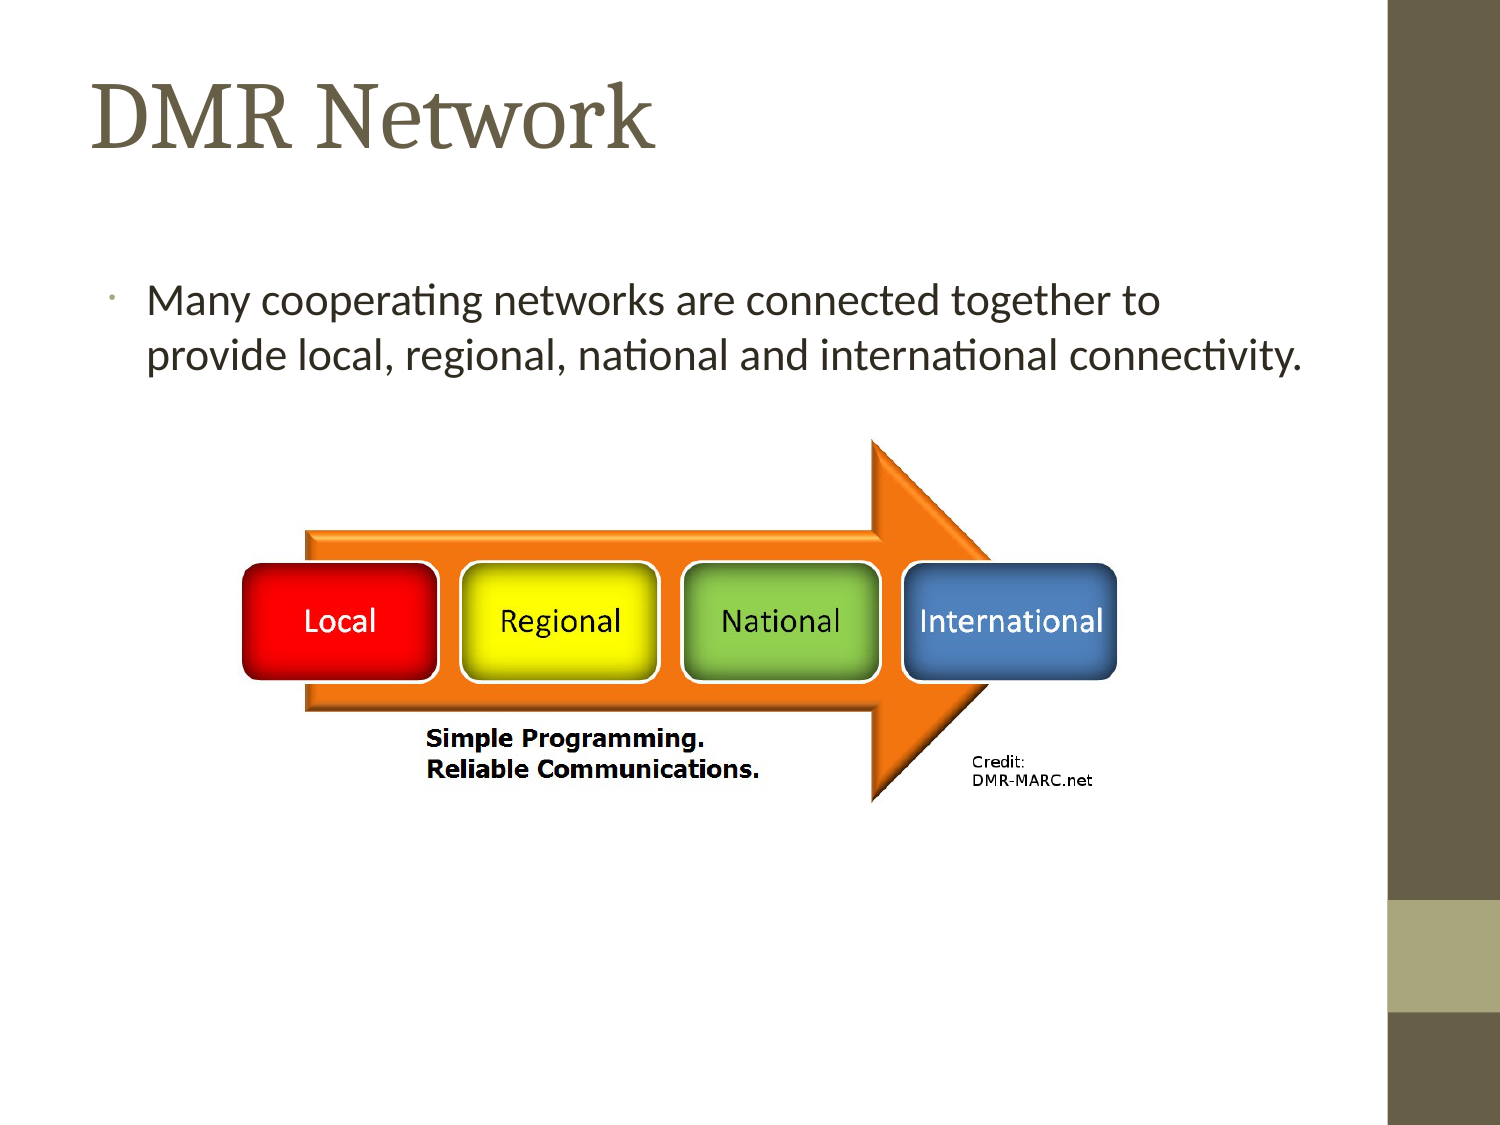

# DMR Network
Many cooperating networks are connected together to provide local, regional, national and international connectivity.